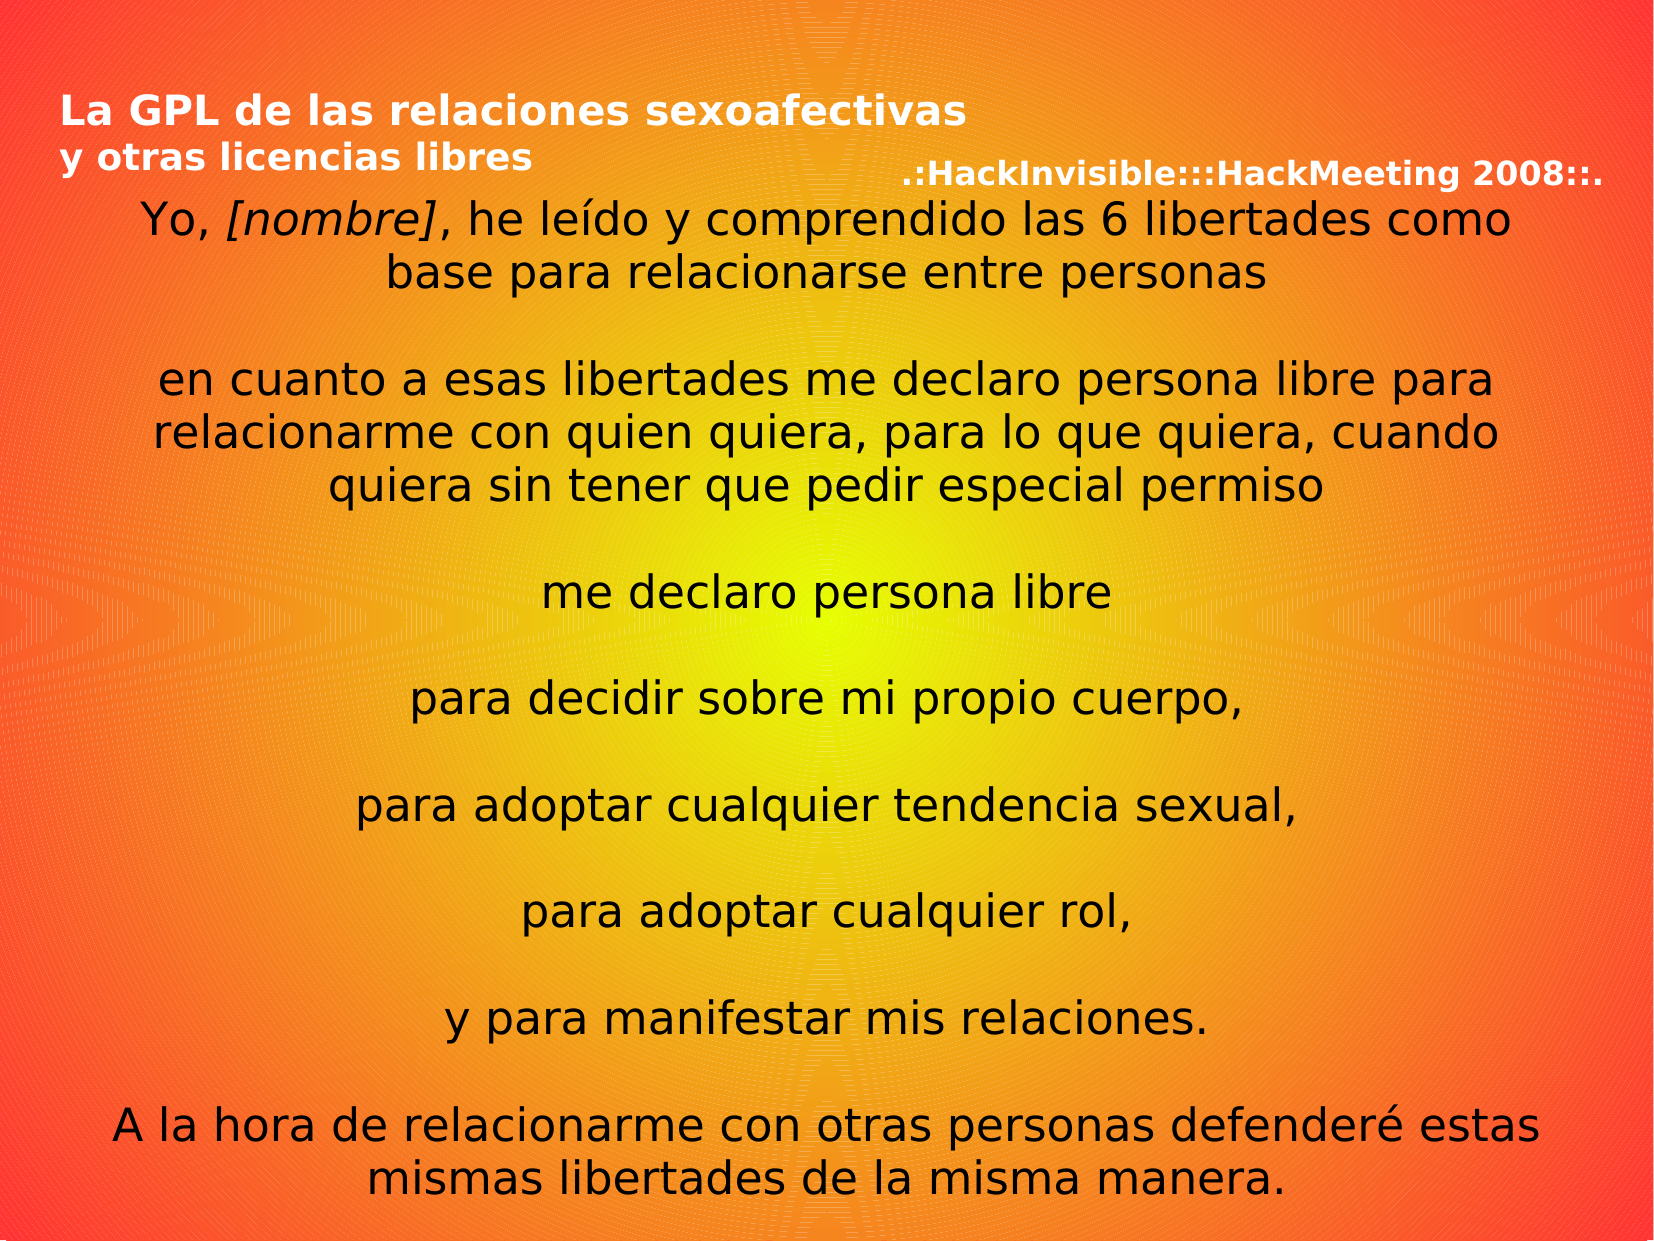

#
La GPL de las relaciones sexoafectivas
y otras licencias libres
.:HackInvisible:::HackMeeting 2008::.
Yo, [nombre], he leído y comprendido las 6 libertades como base para relacionarse entre personas
en cuanto a esas libertades me declaro persona libre para relacionarme con quien quiera, para lo que quiera, cuando quiera sin tener que pedir especial permiso
me declaro persona libre
para decidir sobre mi propio cuerpo,
para adoptar cualquier tendencia sexual,
para adoptar cualquier rol,
y para manifestar mis relaciones.
A la hora de relacionarme con otras personas defenderé estas mismas libertades de la misma manera.